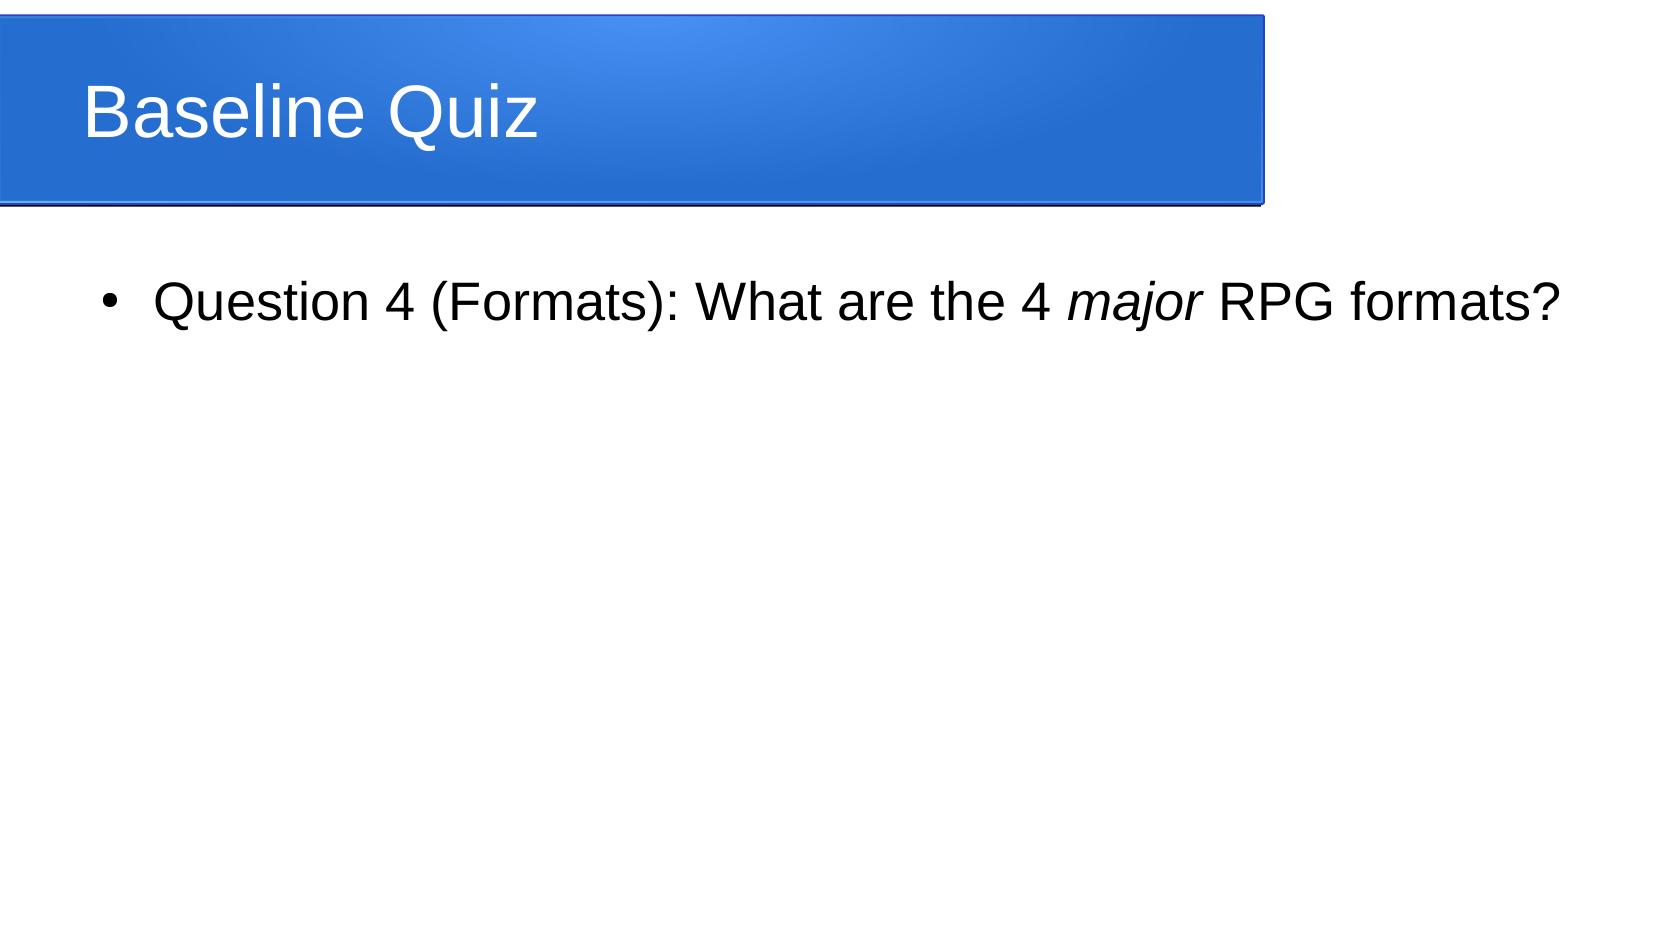

# Baseline Quiz
Question 4 (Formats): What are the 4 major RPG formats?